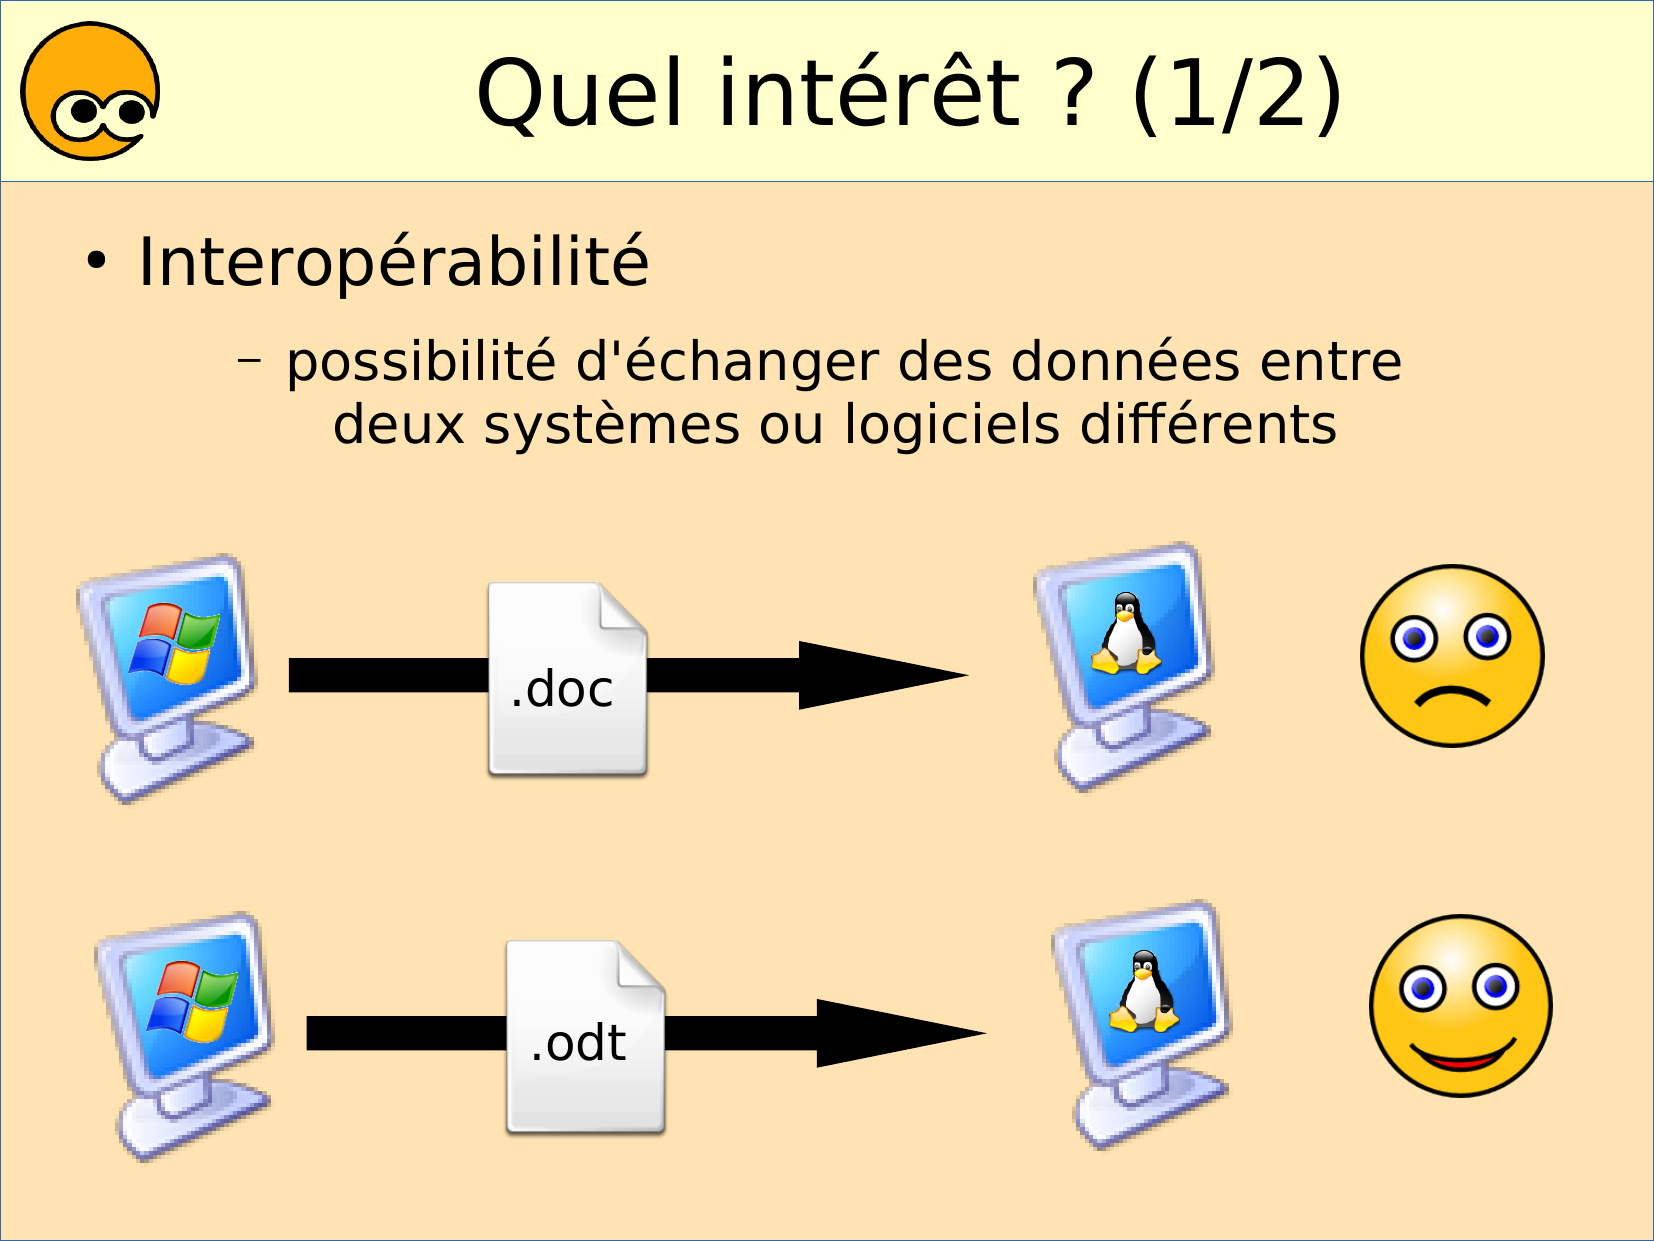

# Quel intérêt ? (1/2)
Interopérabilité
possibilité d'échanger des données entre deux systèmes ou logiciels différents
.doc
.odt